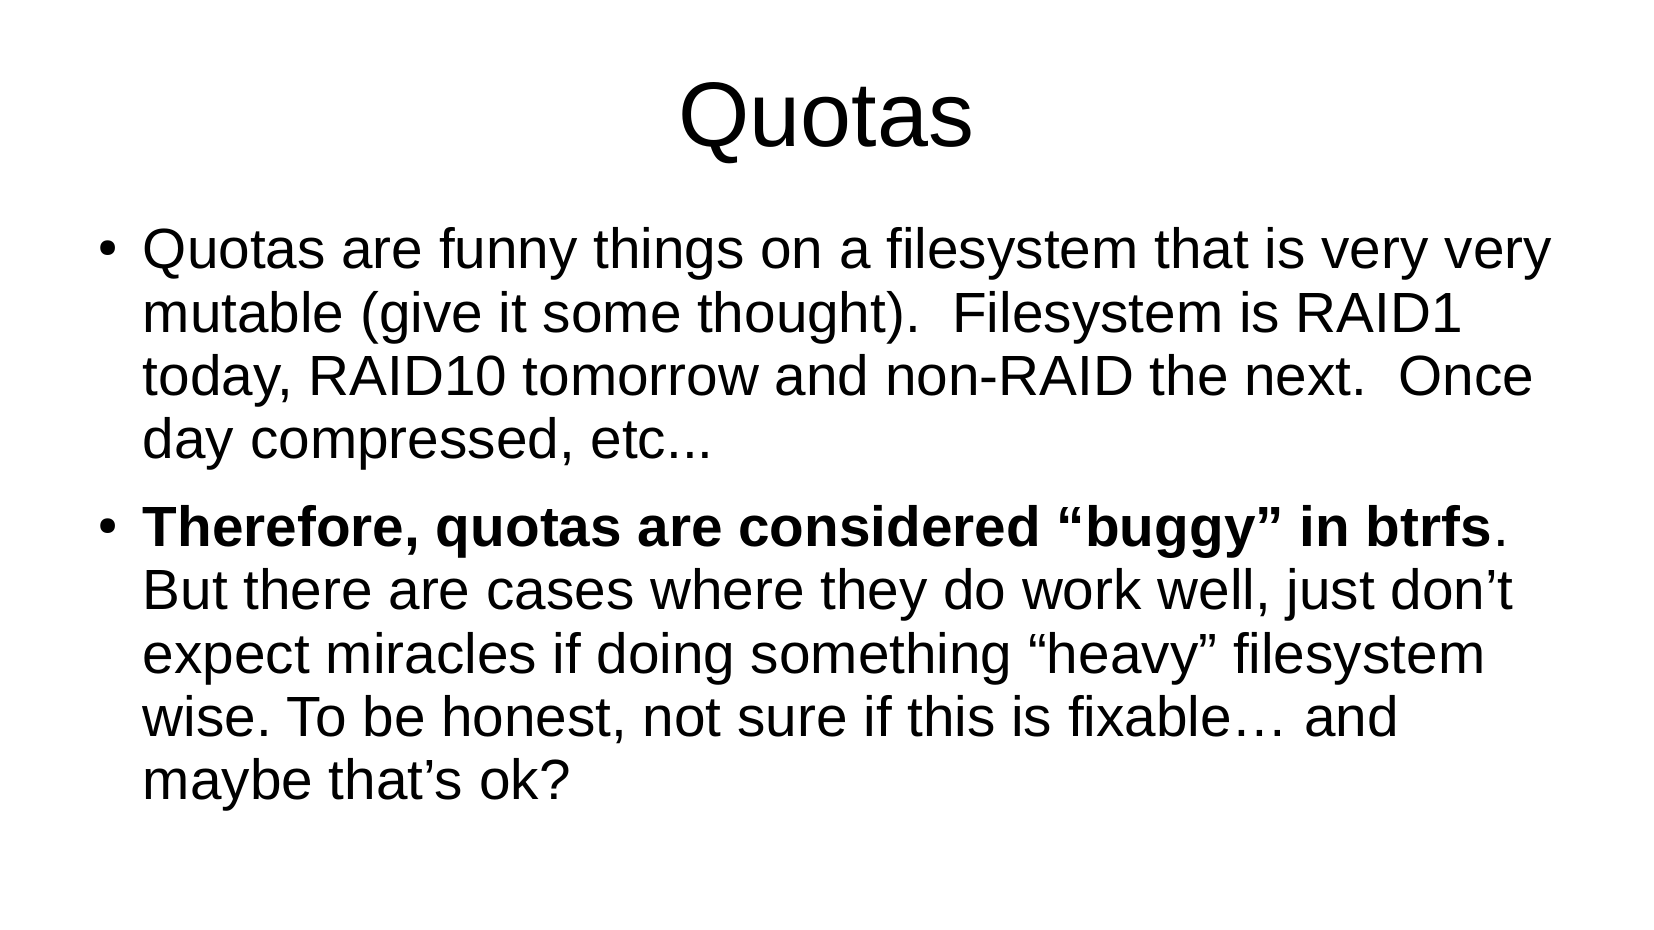

# Quotas
Quotas are funny things on a filesystem that is very very mutable (give it some thought). Filesystem is RAID1 today, RAID10 tomorrow and non-RAID the next. Once day compressed, etc...
Therefore, quotas are considered “buggy” in btrfs. But there are cases where they do work well, just don’t expect miracles if doing something “heavy” filesystem wise. To be honest, not sure if this is fixable… and maybe that’s ok?